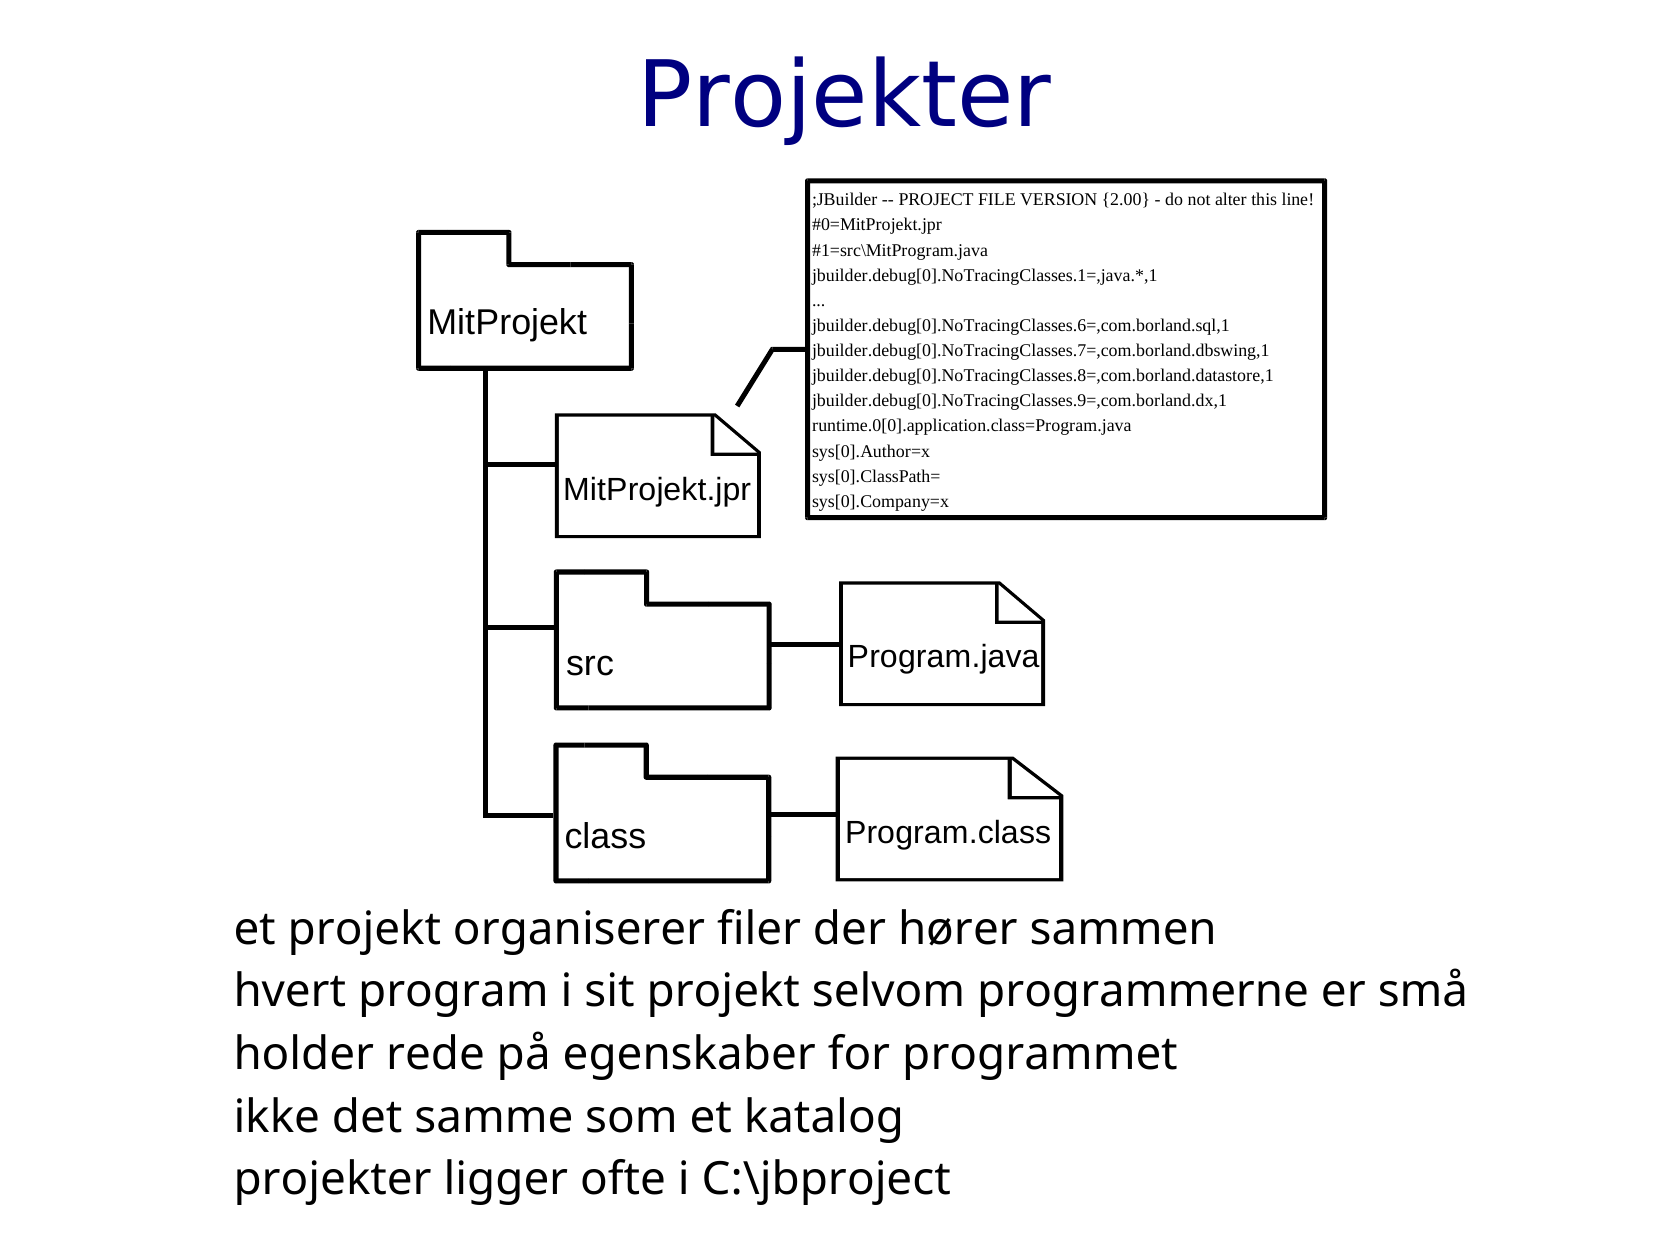

# Projekter
et projekt organiserer filer der hører sammen
hvert program i sit projekt selvom programmerne er små
holder rede på egenskaber for programmet
ikke det samme som et katalog
projekter ligger ofte i C:\jbproject